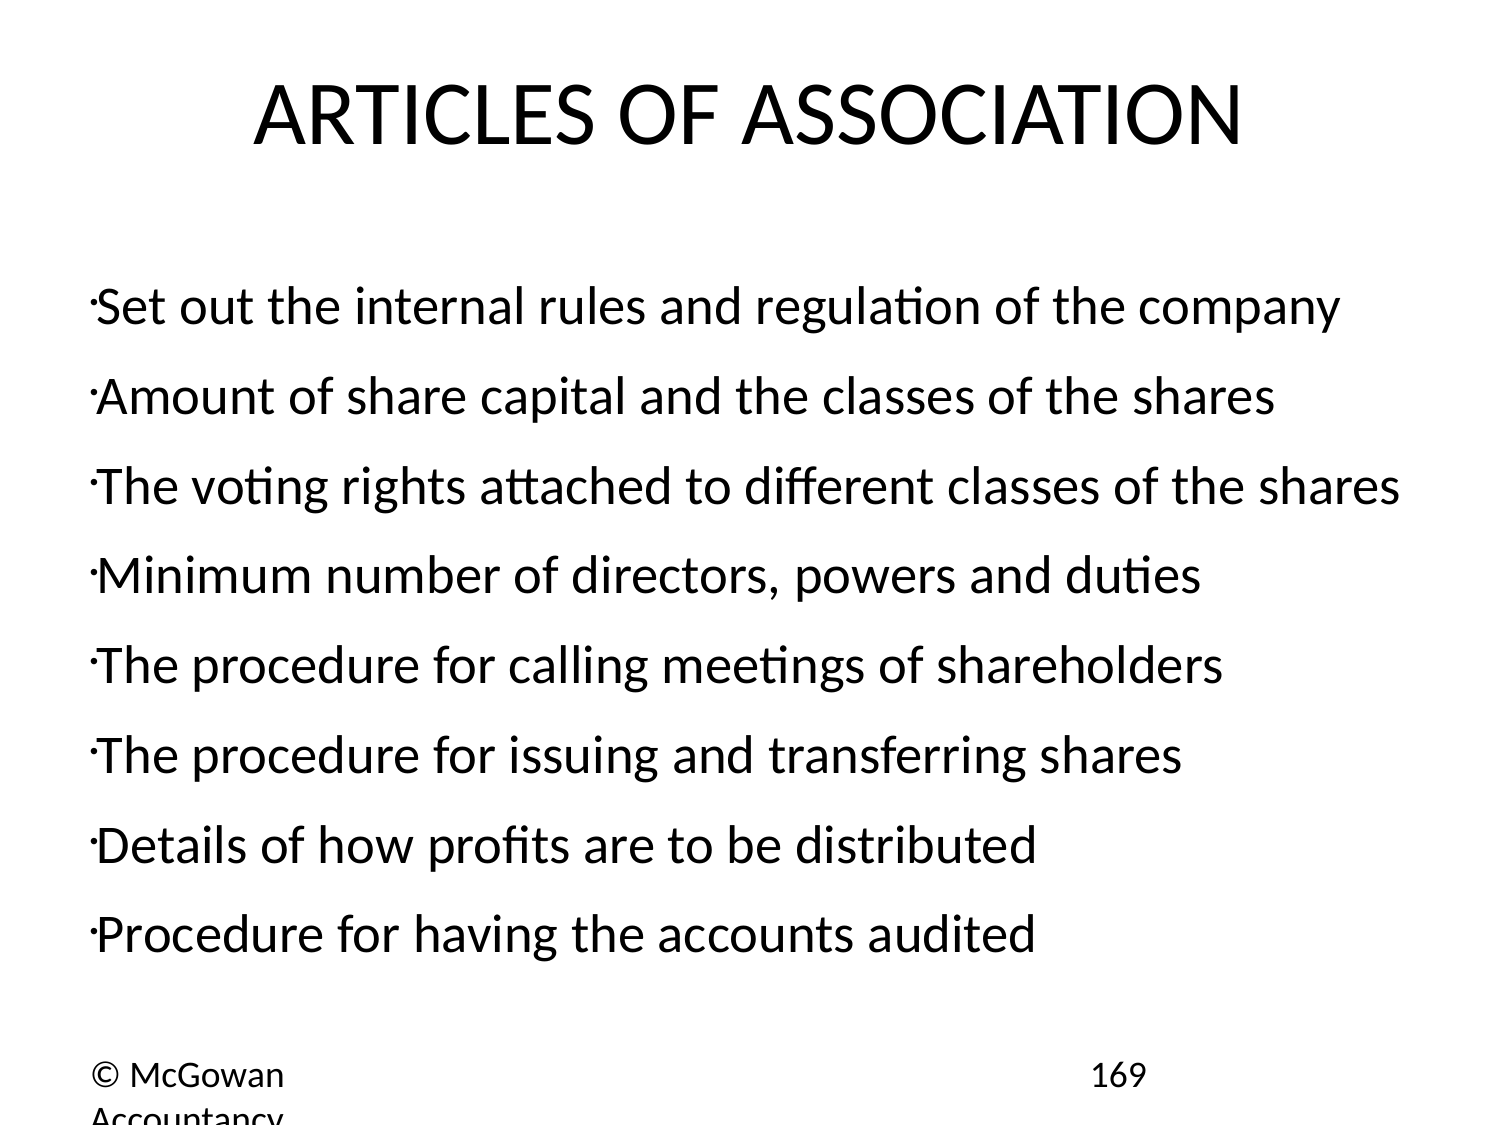

# ARTICLES OF ASSOCIATION
Set out the internal rules and regulation of the company
Amount of share capital and the classes of the shares
The voting rights attached to different classes of the shares
Minimum number of directors, powers and duties
The procedure for calling meetings of shareholders
The procedure for issuing and transferring shares
Details of how profits are to be distributed
Procedure for having the accounts audited
© McGowan Accountancy Services
169